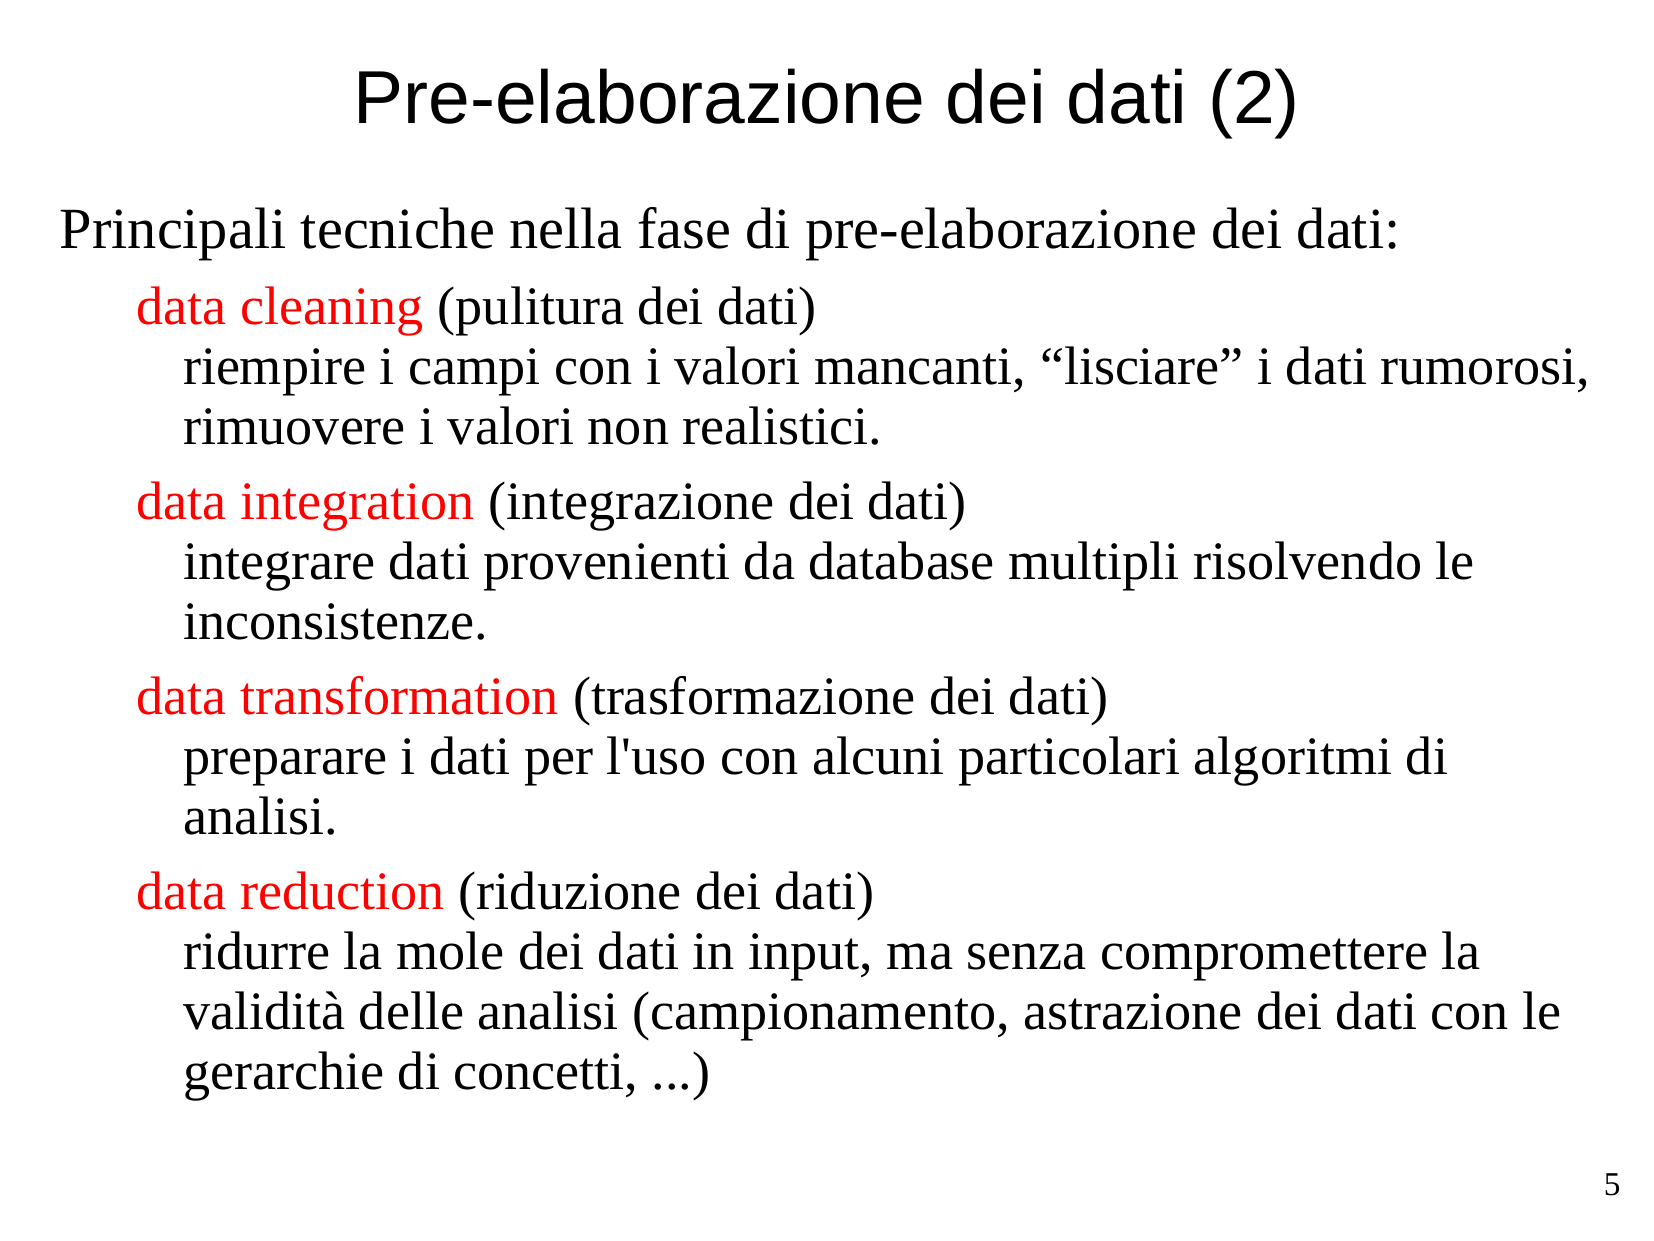

# Pre-elaborazione dei dati (2)
Principali tecniche nella fase di pre-elaborazione dei dati:
data cleaning (pulitura dei dati)
riempire i campi con i valori mancanti, “lisciare” i dati rumorosi, rimuovere i valori non realistici.
data integration (integrazione dei dati)
integrare dati provenienti da database multipli risolvendo le inconsistenze.
data transformation (trasformazione dei dati)
preparare i dati per l'uso con alcuni particolari algoritmi di analisi.
data reduction (riduzione dei dati)
ridurre la mole dei dati in input, ma senza compromettere la validità delle analisi (campionamento, astrazione dei dati con le gerarchie di concetti, ...)